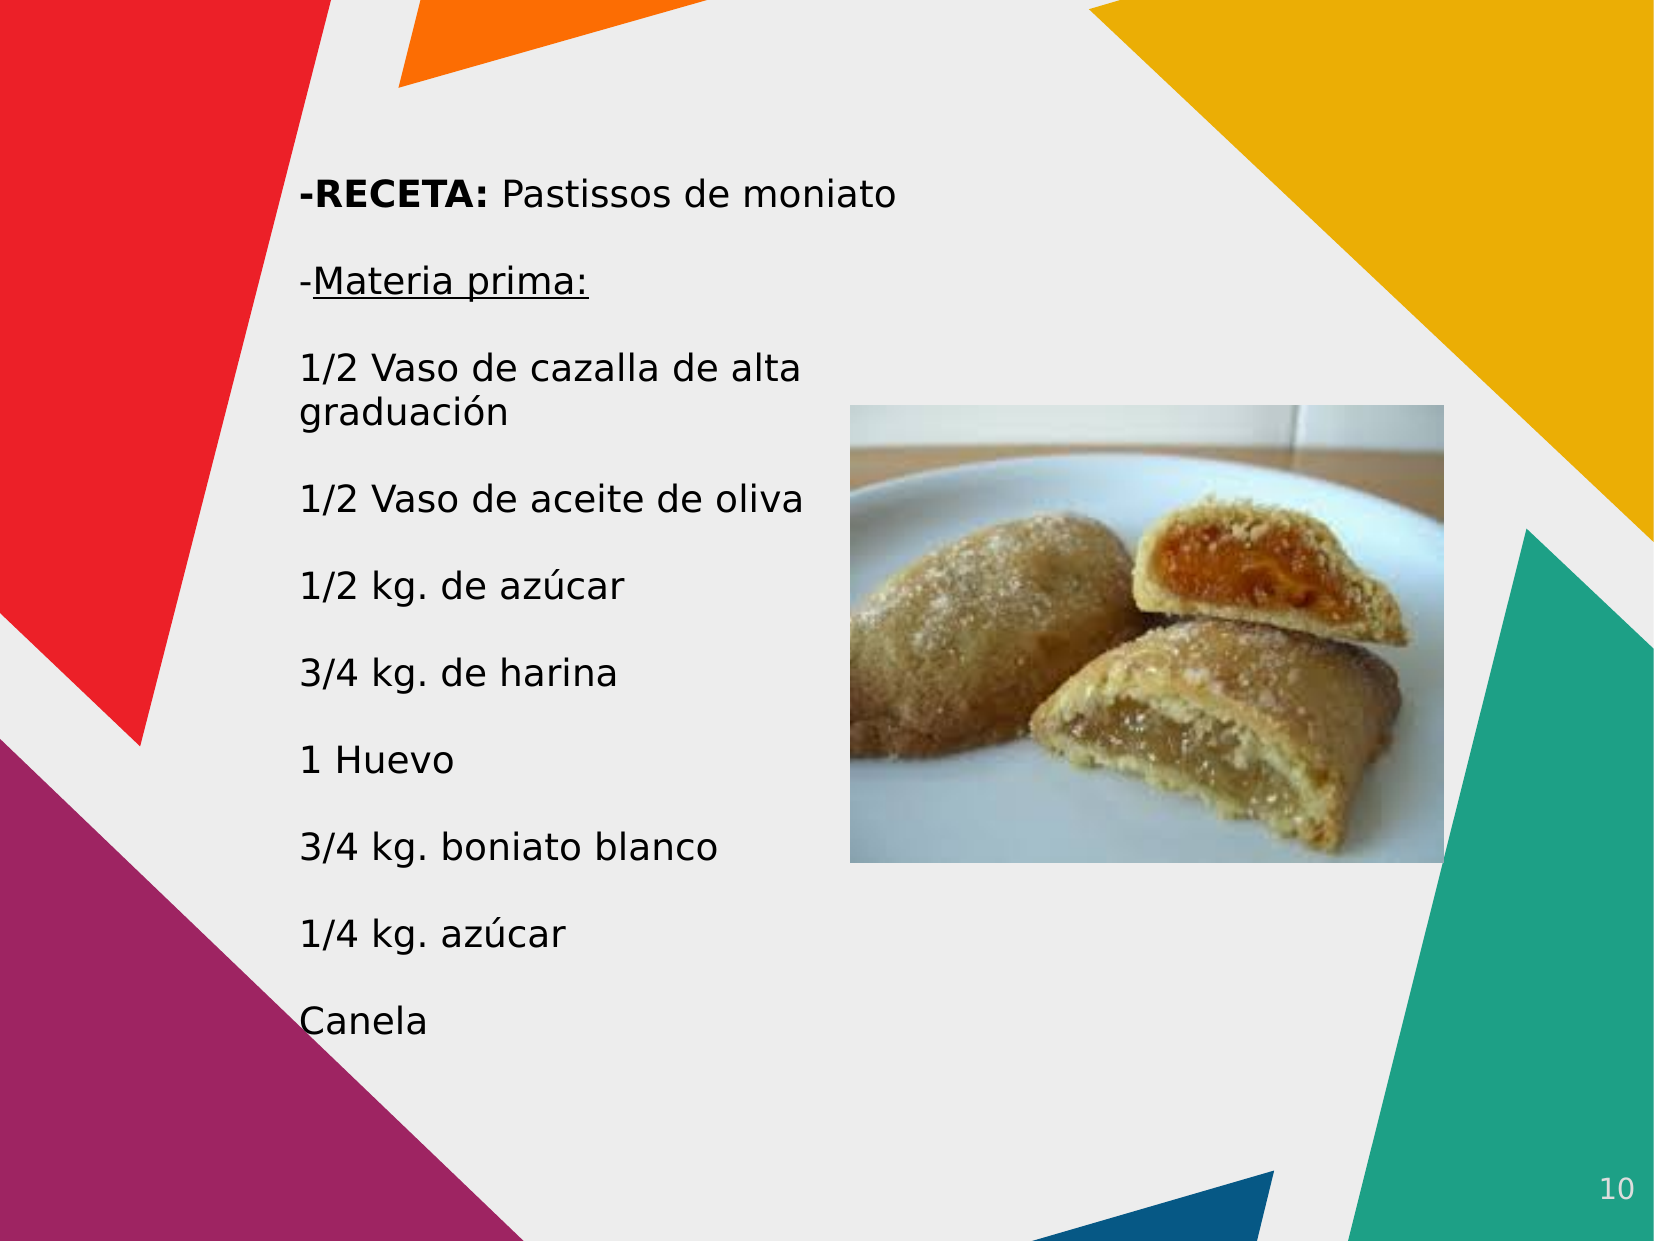

-RECETA: Pastissos de moniato
-Materia prima:
1/2 Vaso de cazalla de alta graduación
1/2 Vaso de aceite de oliva
1/2 kg. de azúcar
3/4 kg. de harina
1 Huevo
3/4 kg. boniato blanco
1/4 kg. azúcar
Canela
10